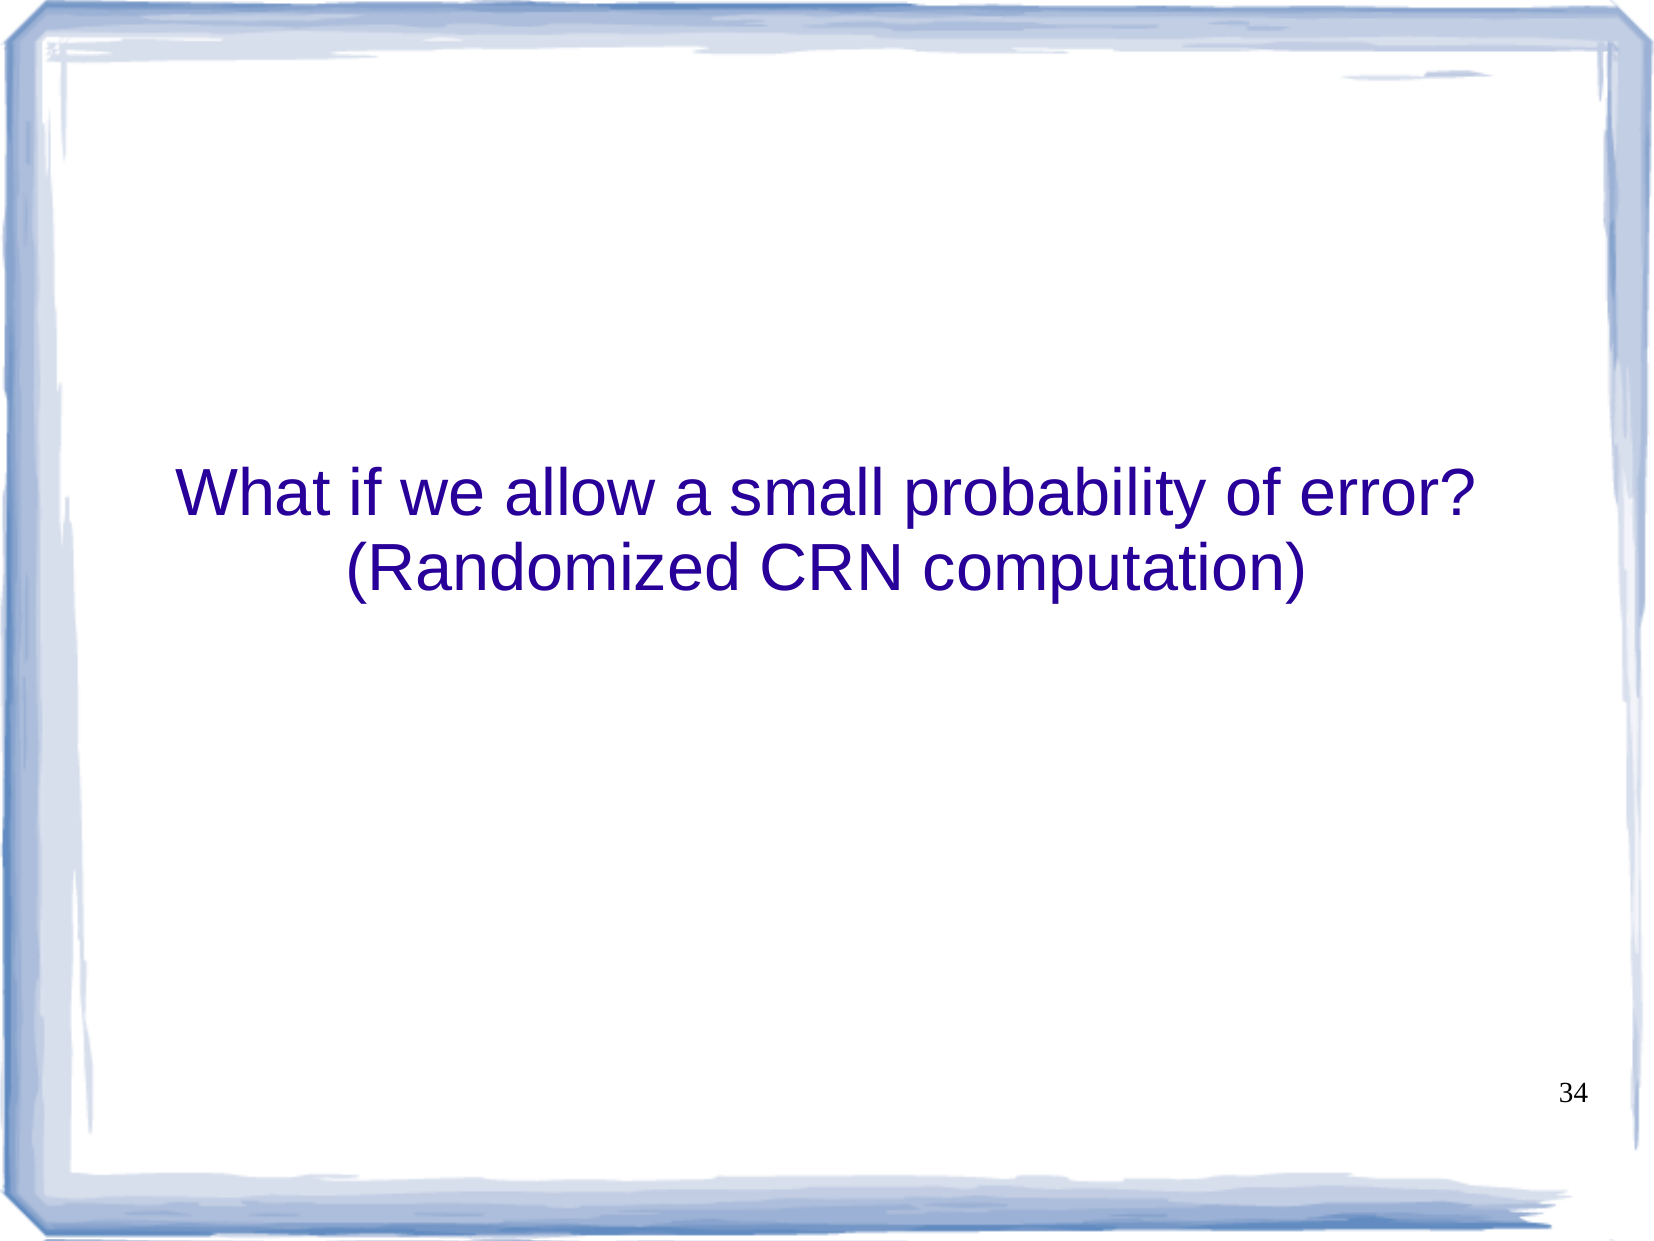

# What if we allow a small probability of error?
(Randomized CRN computation)
34